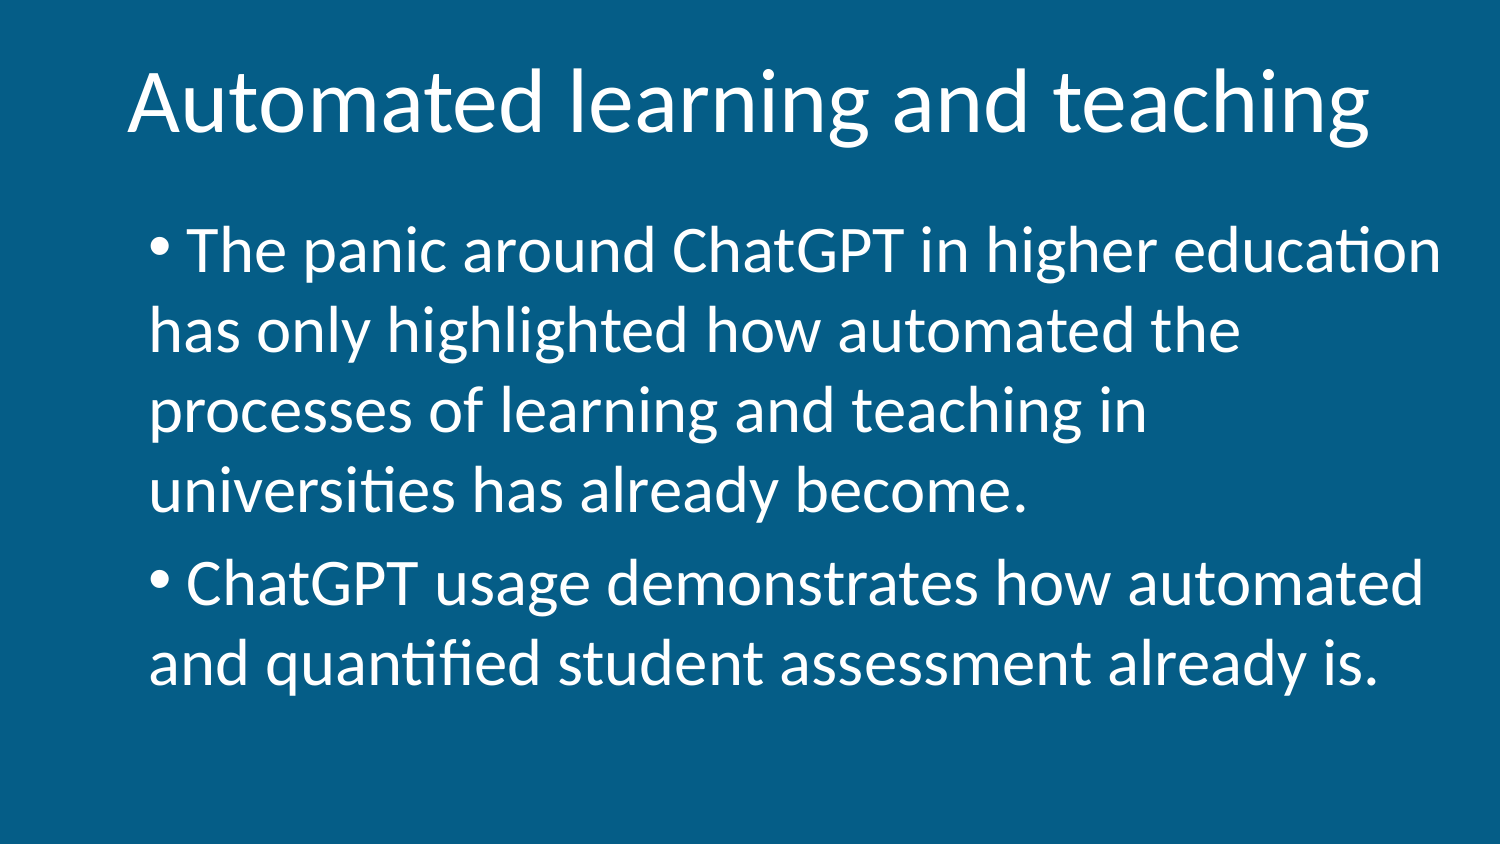

# Automated learning and teaching
 The panic around ChatGPT in higher education has only highlighted how automated the processes of learning and teaching in universities has already become.
 ChatGPT usage demonstrates how automated and quantified student assessment already is.